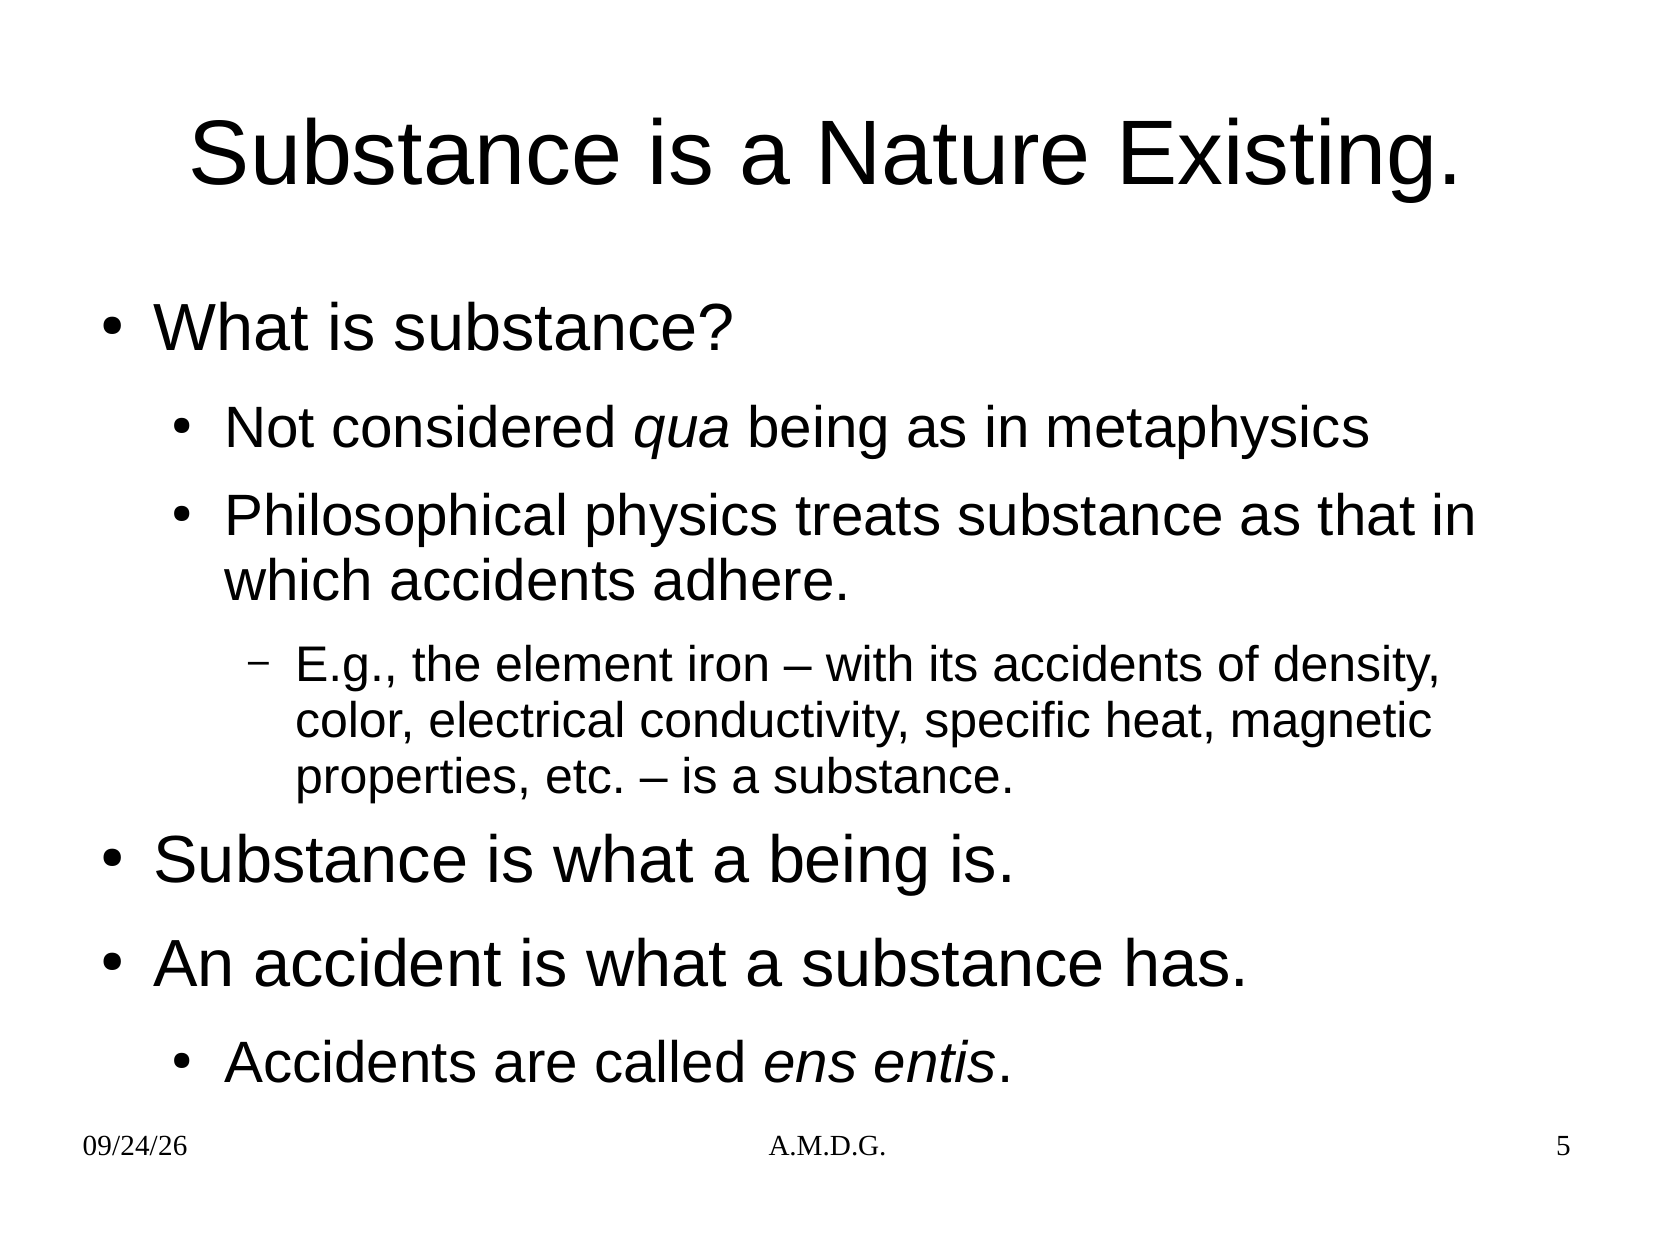

# Substance is a Nature Existing.
What is substance?
Not considered qua being as in metaphysics
Philosophical physics treats substance as that in which accidents adhere.
E.g., the element iron – with its accidents of density, color, electrical conductivity, specific heat, magnetic properties, etc. – is a substance.
Substance is what a being is.
An accident is what a substance has.
Accidents are called ens entis.
A.M.D.G.
5